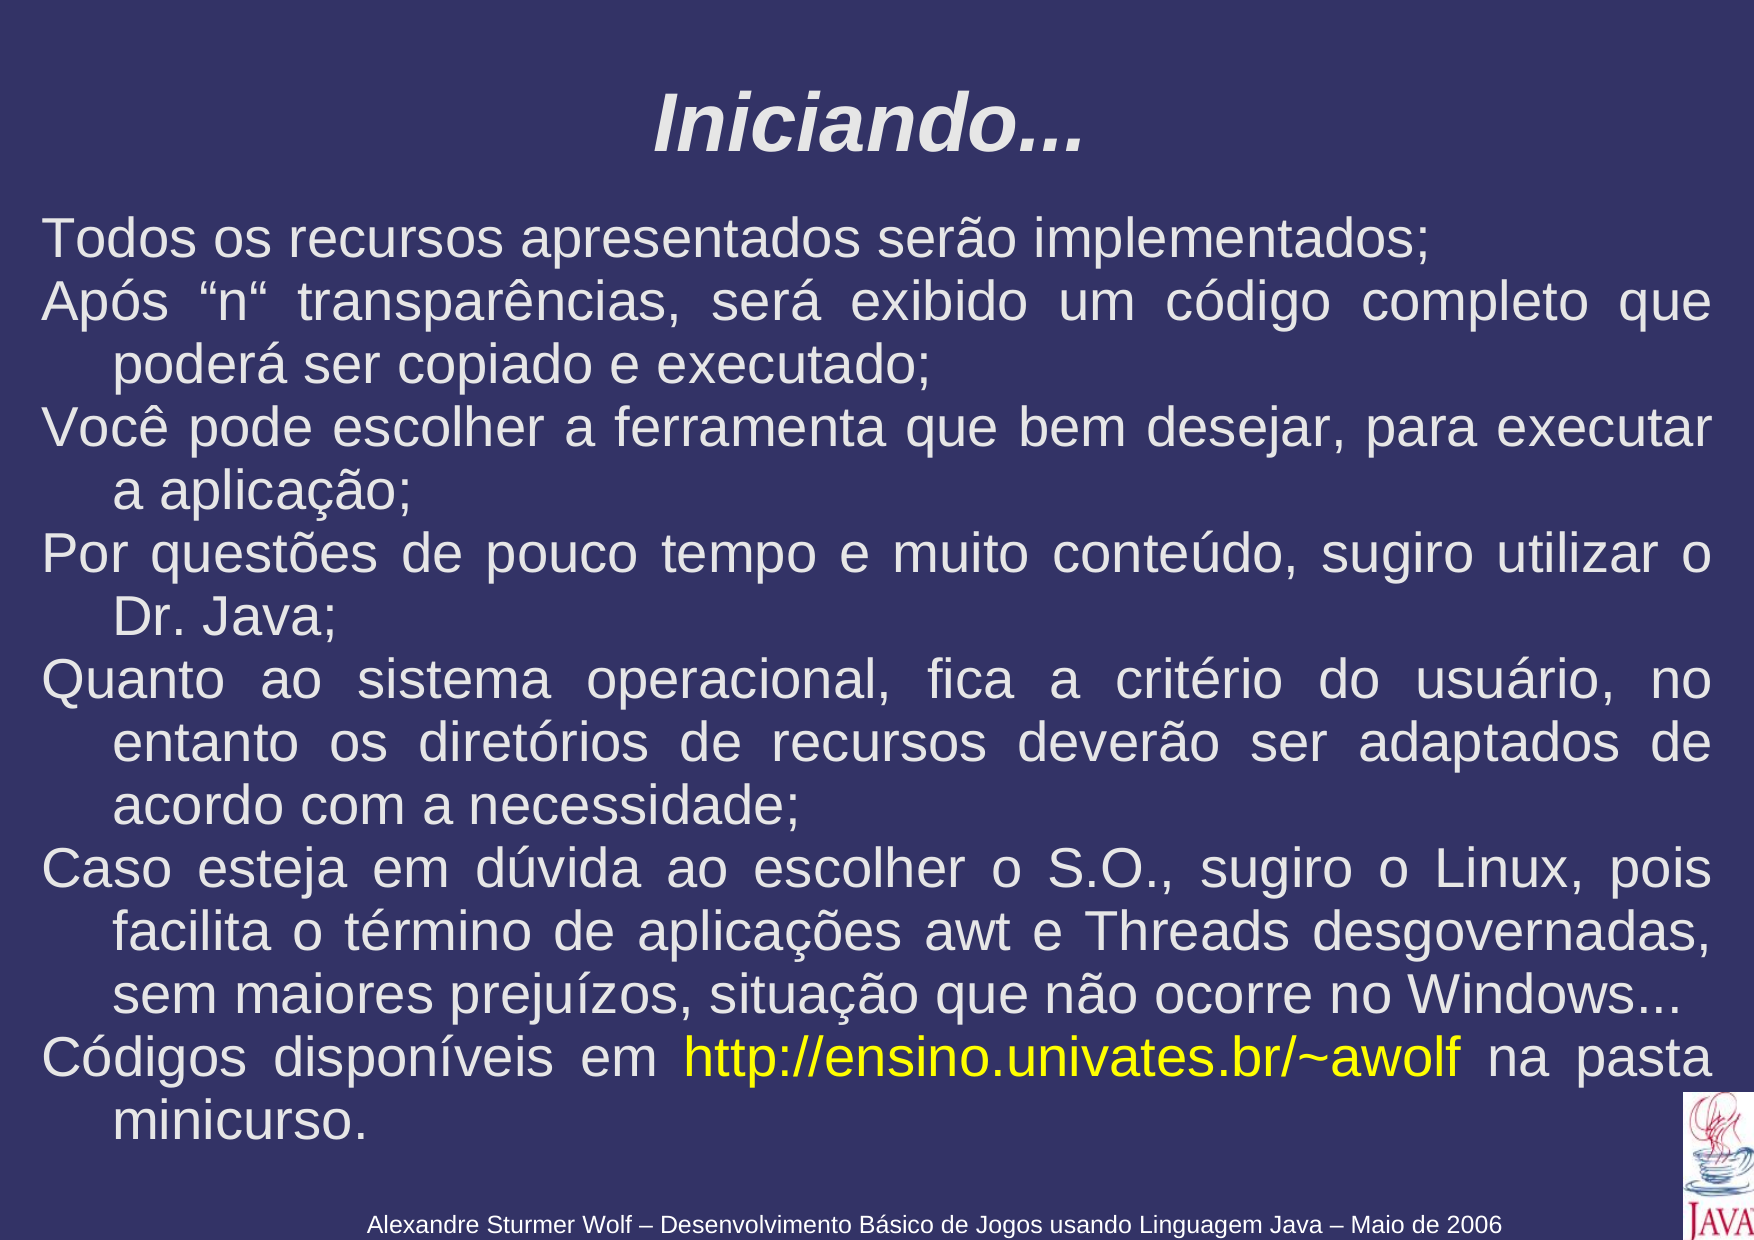

# Iniciando...
Todos os recursos apresentados serão implementados;
Após “n“ transparências, será exibido um código completo que poderá ser copiado e executado;
Você pode escolher a ferramenta que bem desejar, para executar a aplicação;
Por questões de pouco tempo e muito conteúdo, sugiro utilizar o Dr. Java;
Quanto ao sistema operacional, fica a critério do usuário, no entanto os diretórios de recursos deverão ser adaptados de acordo com a necessidade;
Caso esteja em dúvida ao escolher o S.O., sugiro o Linux, pois facilita o término de aplicações awt e Threads desgovernadas, sem maiores prejuízos, situação que não ocorre no Windows...
Códigos disponíveis em http://ensino.univates.br/~awolf na pasta minicurso.